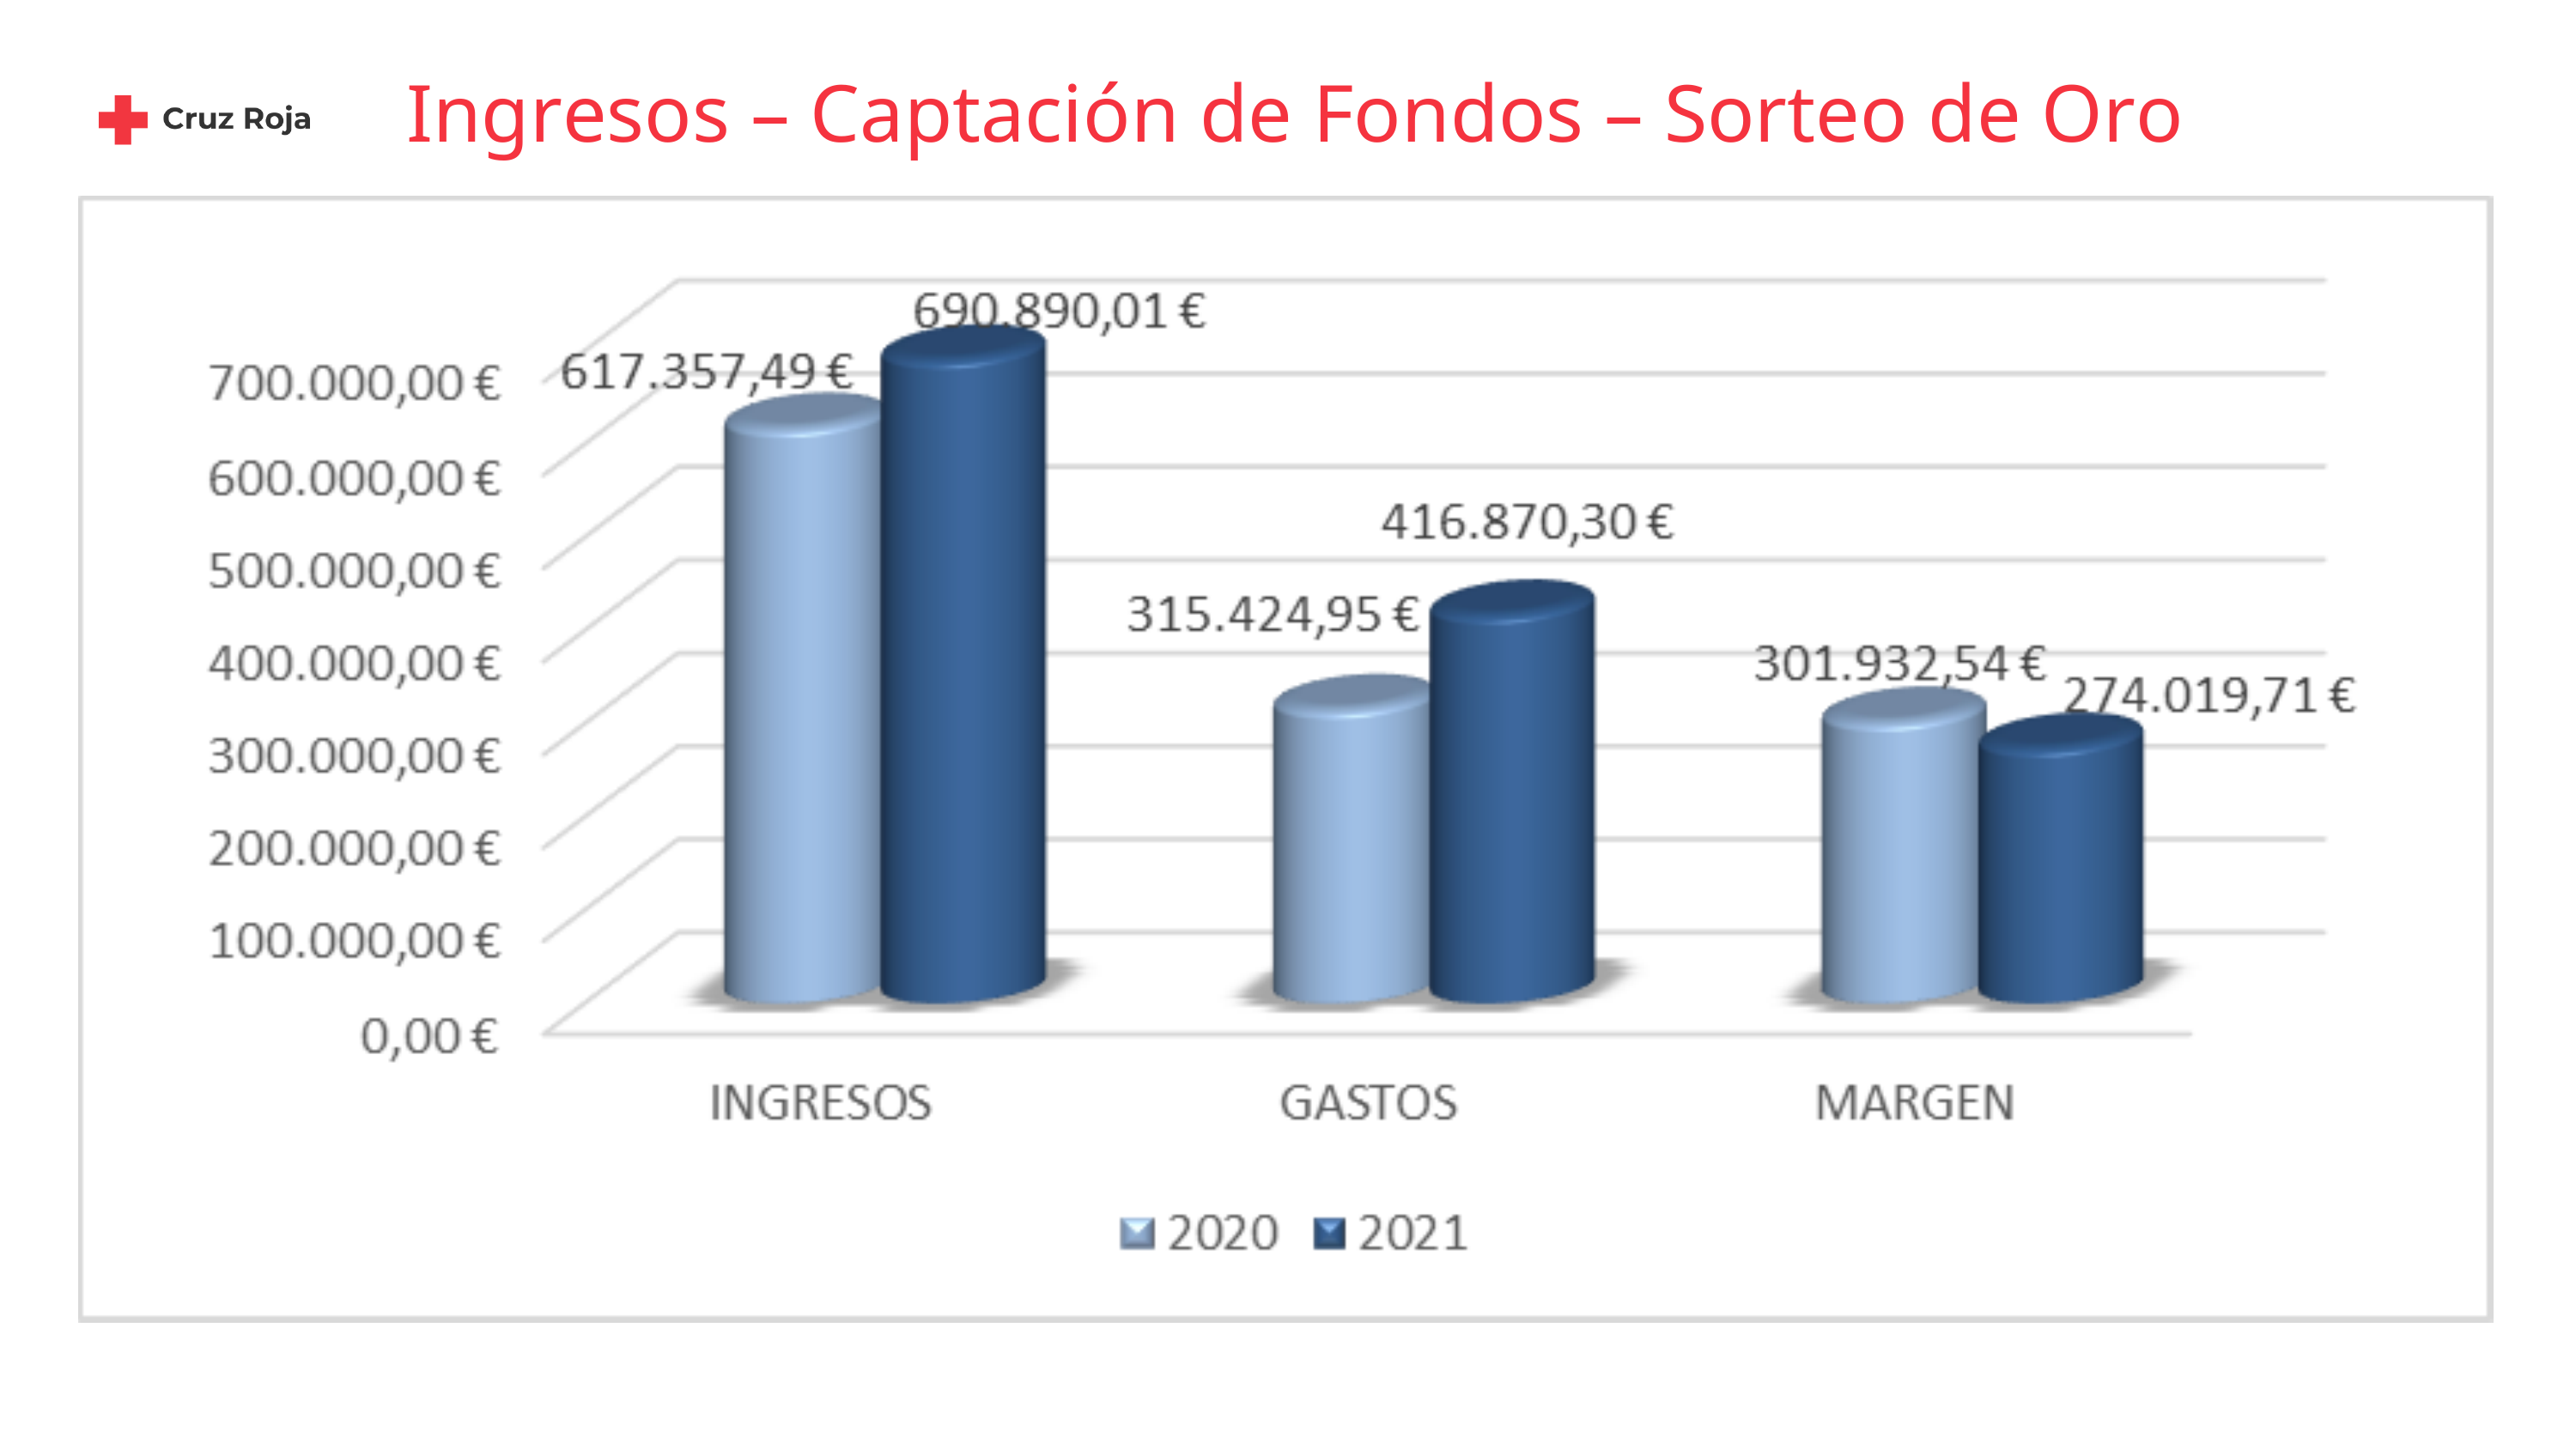

Ingresos – Captación de Fondos – Sorteo de Oro